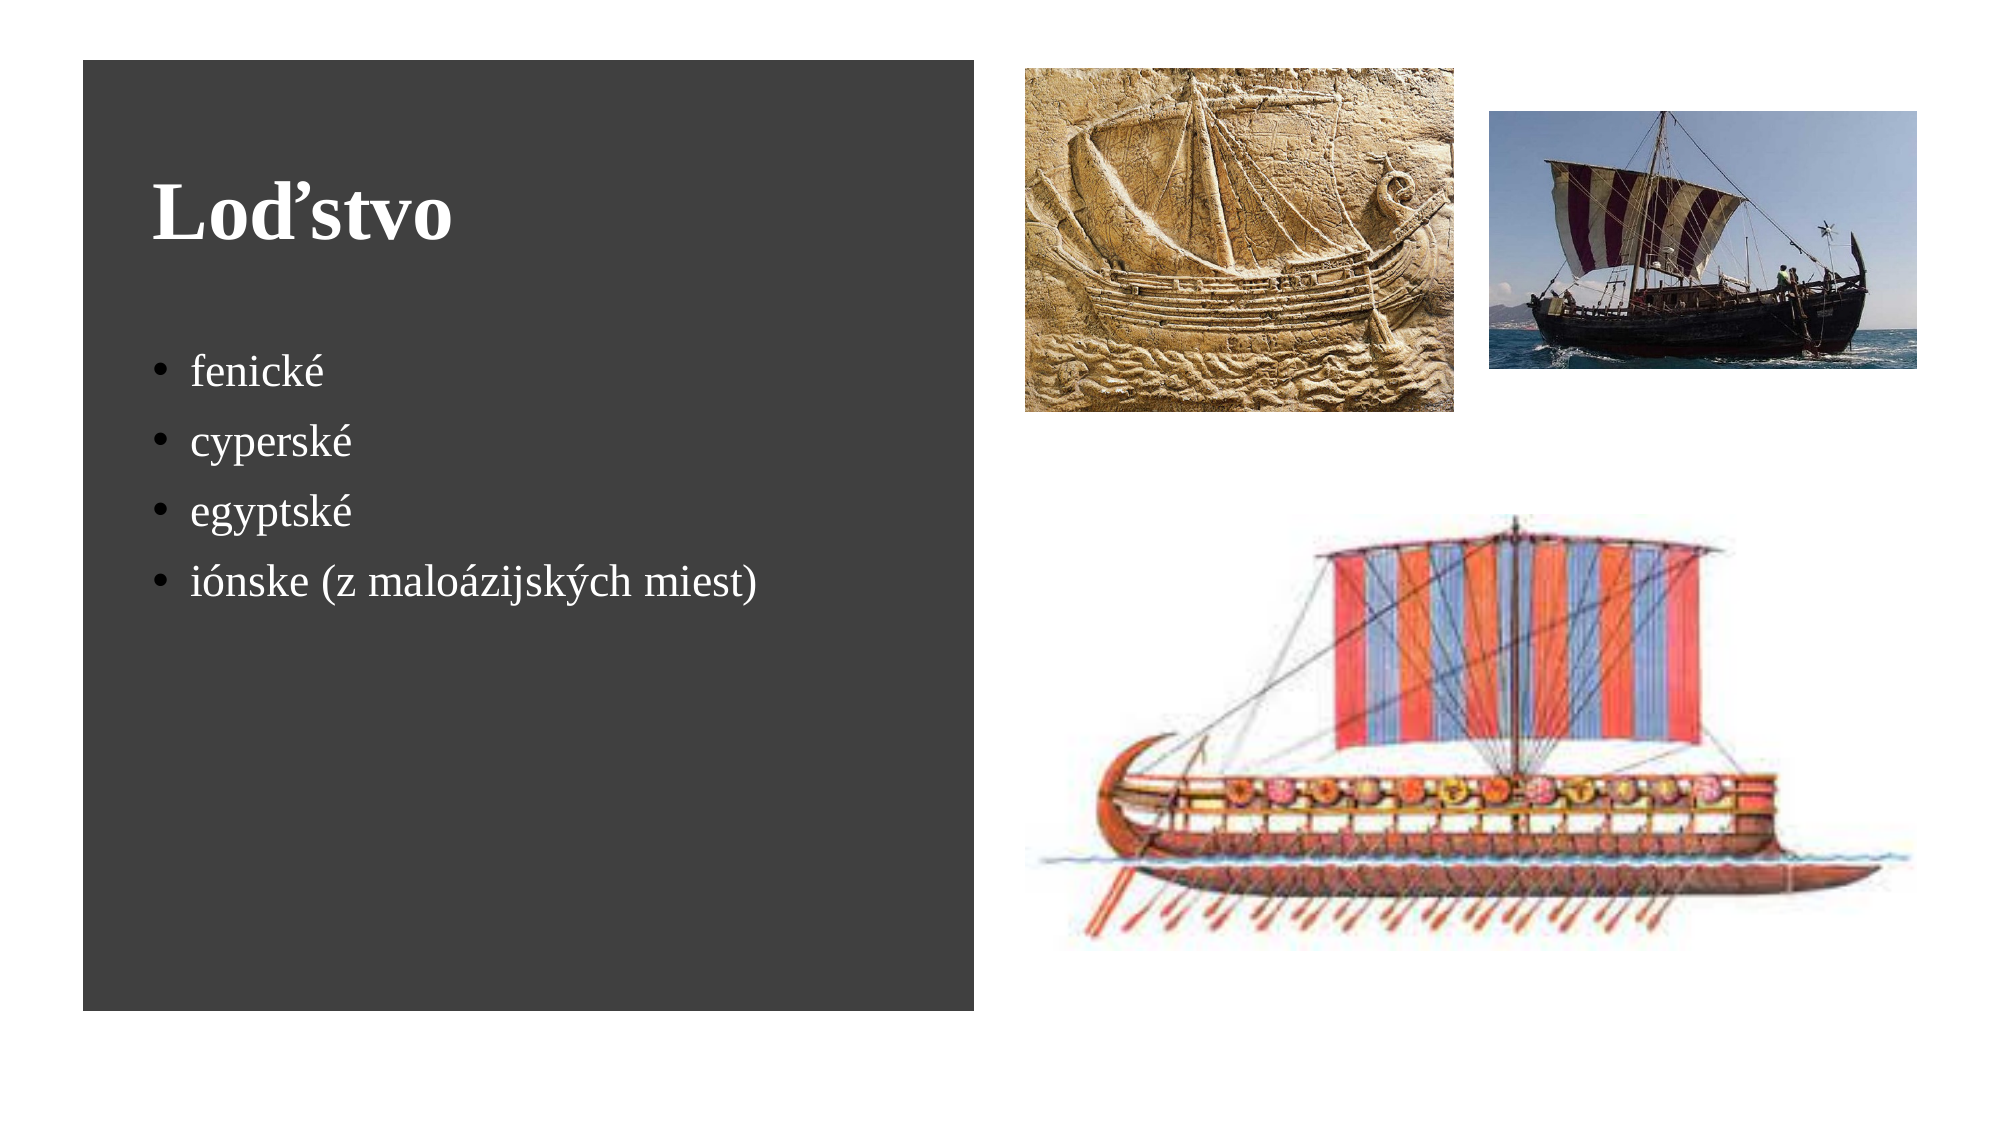

# Loďstvo
fenické
cyperské
egyptské
iónske (z maloázijských miest)